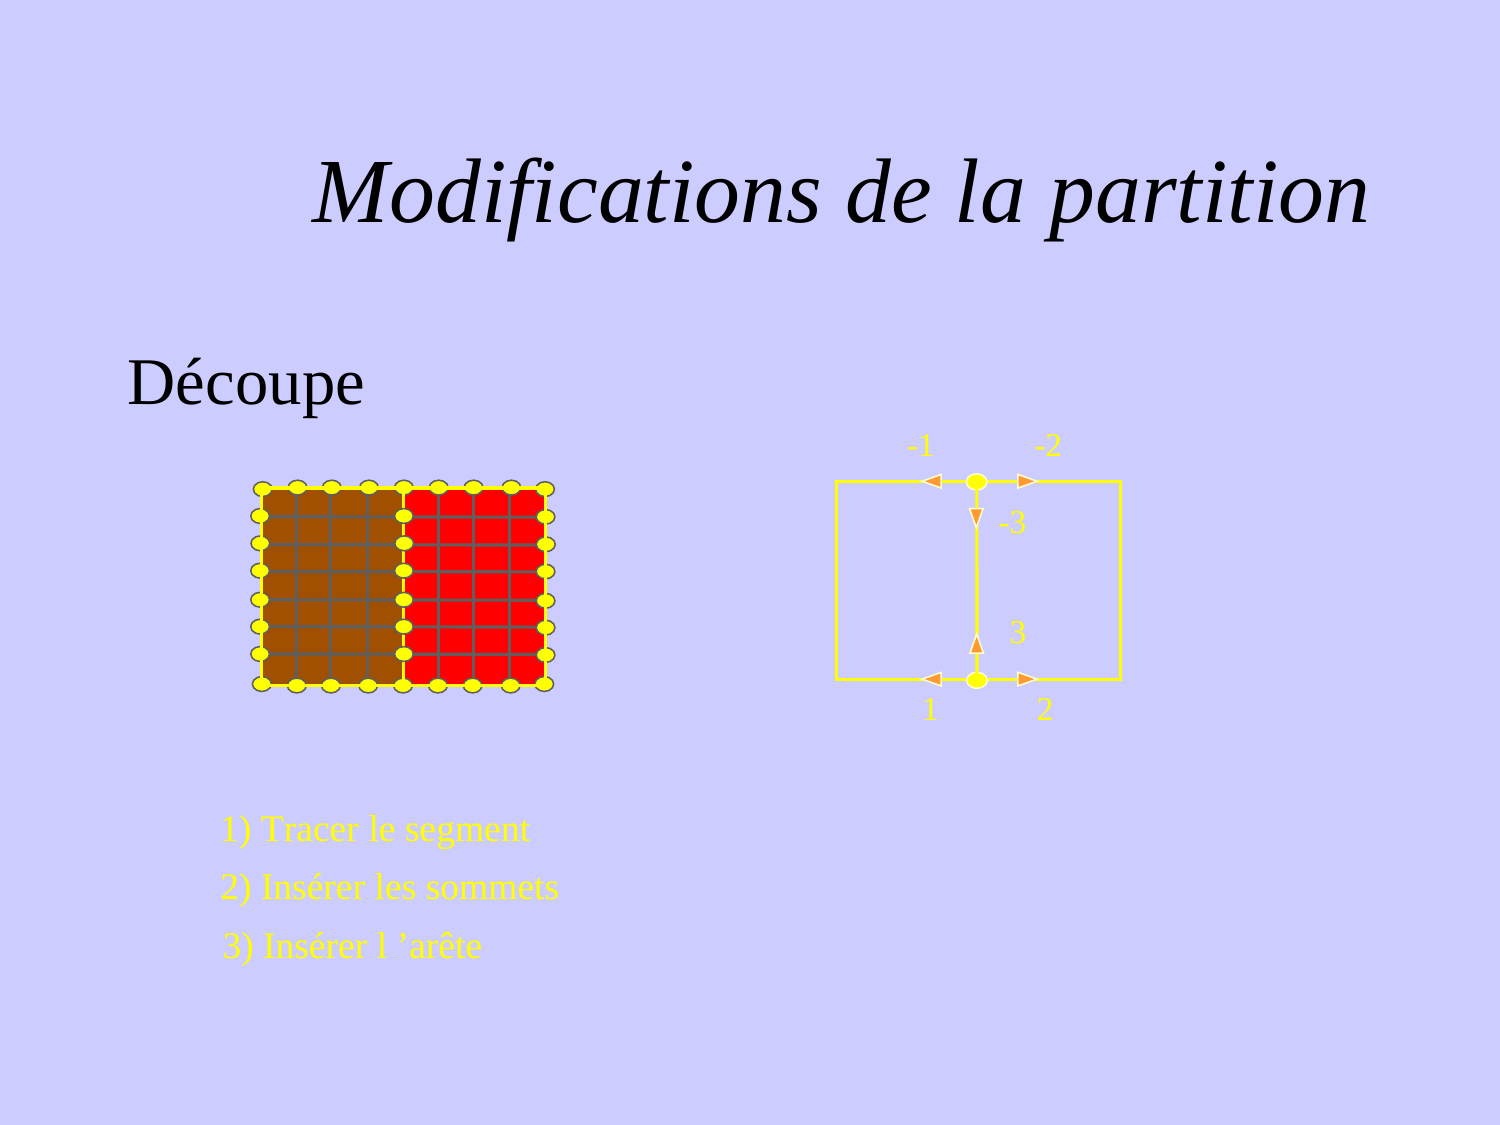

# Modifications de la partition
Découpe
-1
-2
1
2
-3
3
1) Tracer le segment
2) Insérer les sommets
3) Insérer l ’arête